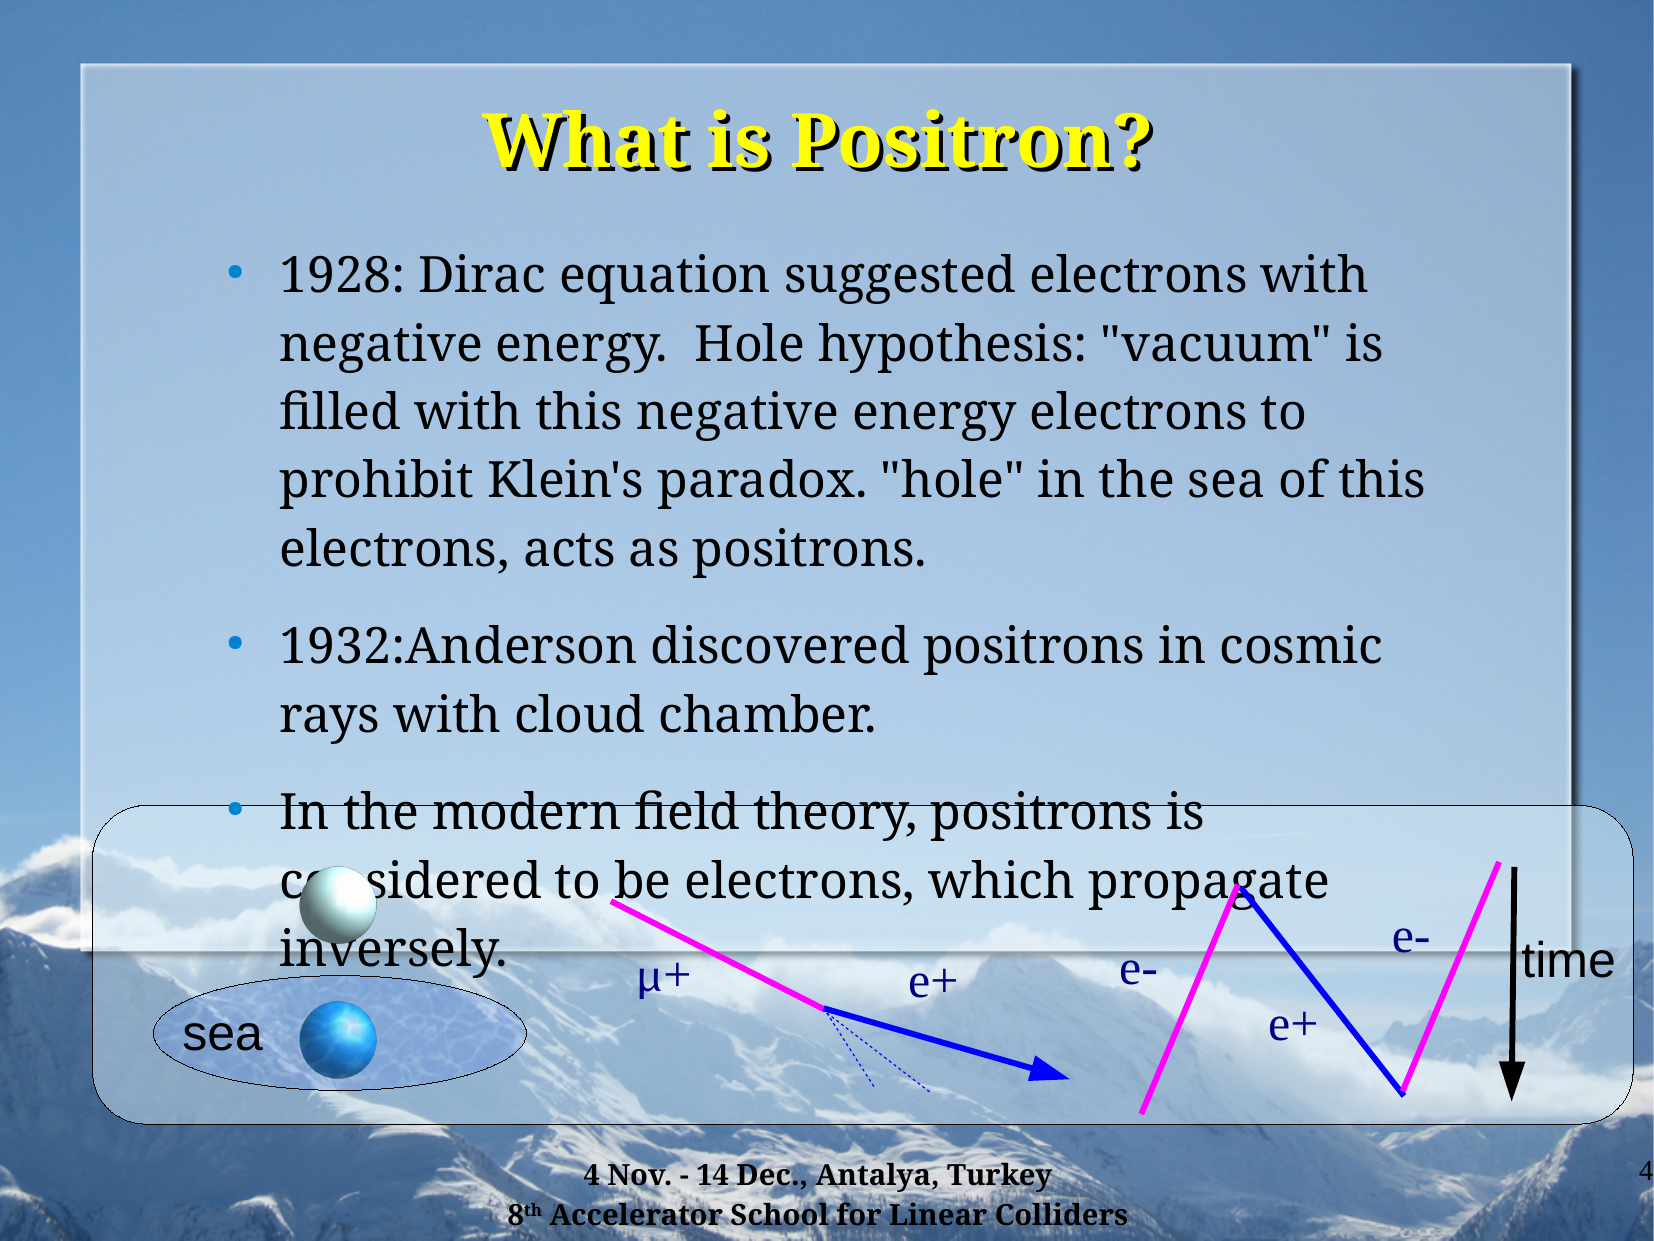

# What is Positron?
1928: Dirac equation suggested electrons with negative energy. Hole hypothesis: "vacuum" is filled with this negative energy electrons to prohibit Klein's paradox. "hole" in the sea of this electrons, acts as positrons.
1932:Anderson discovered positrons in cosmic rays with cloud chamber.
In the modern field theory, positrons is considered to be electrons, which propagate inversely.
e-
time
e-
+
e+
e+
sea
4